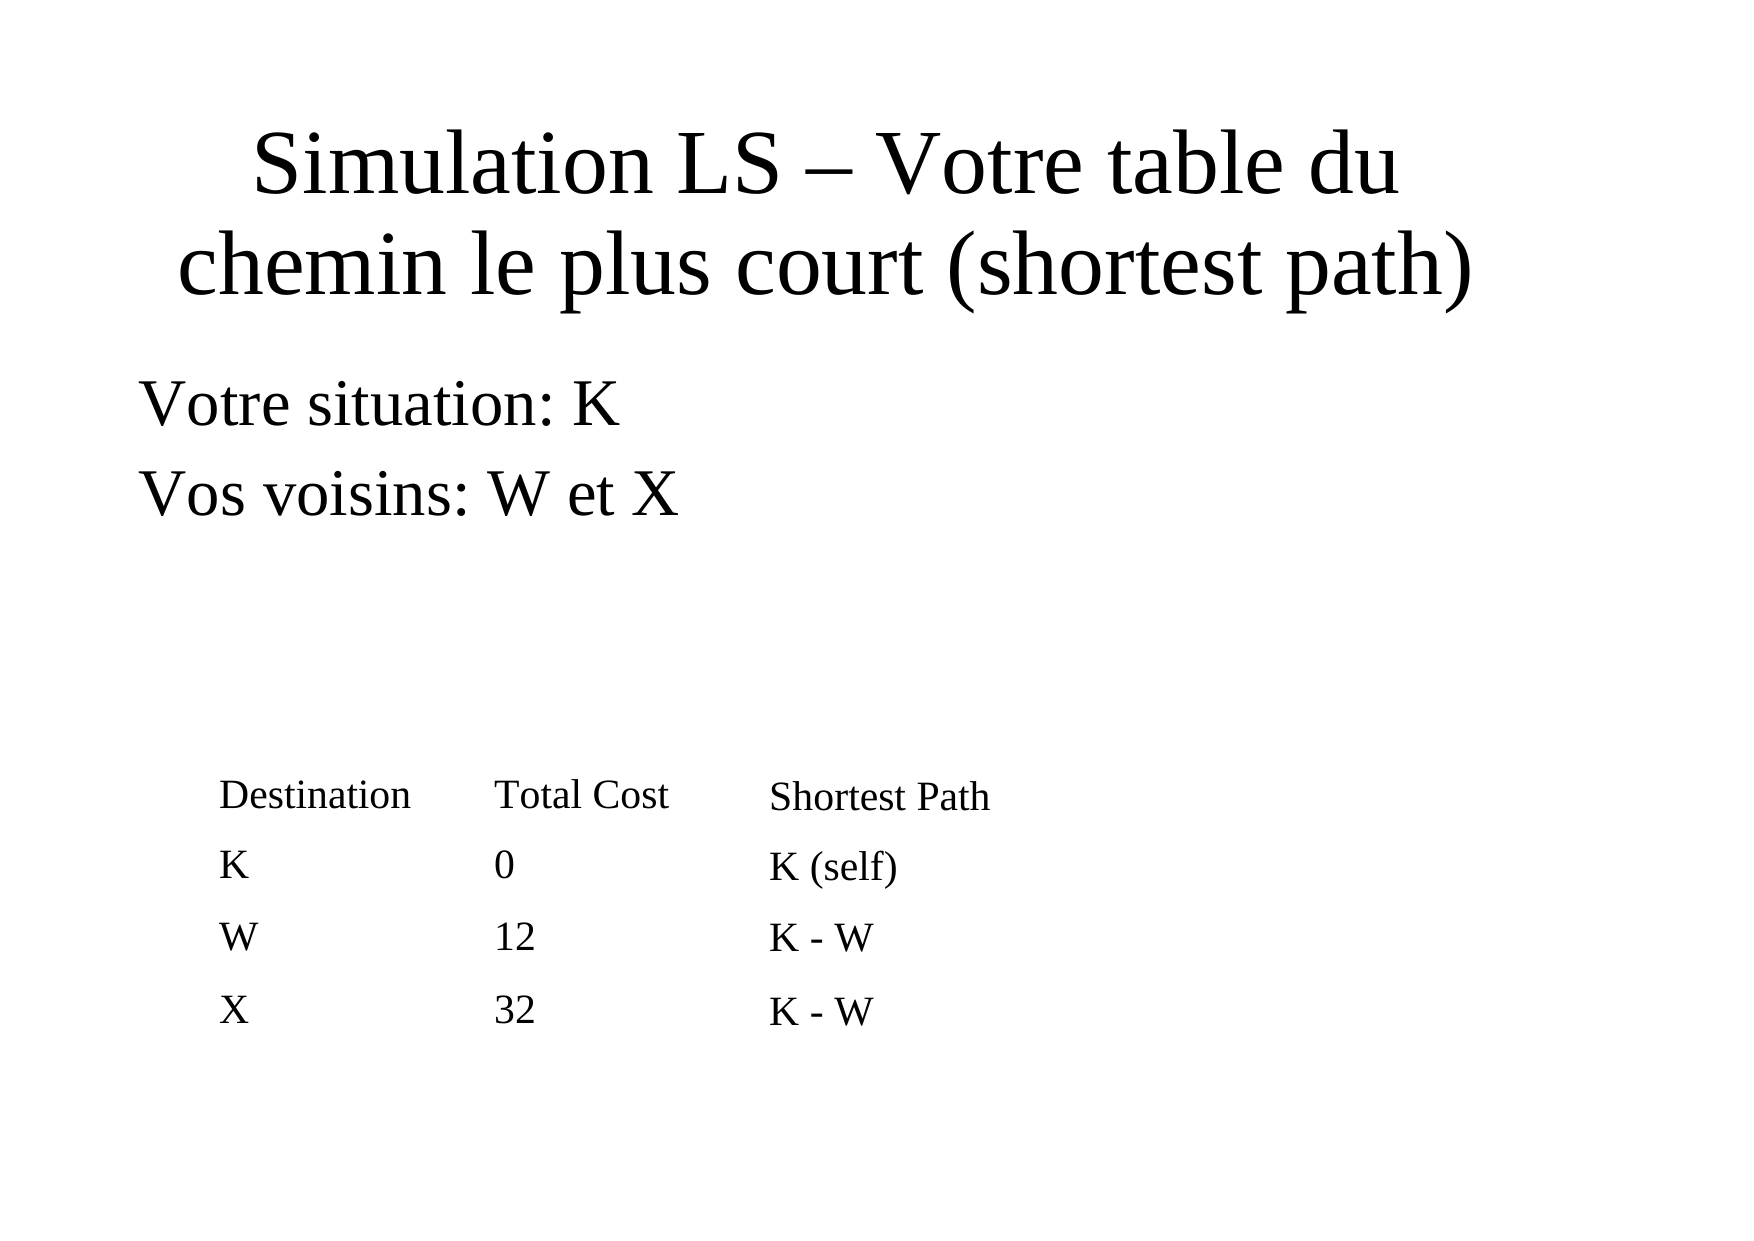

# Simulation LS – Votre table du chemin le plus court (shortest path)
Votre situation: K
Vos voisins: W et X
Destination
Total Cost
Shortest Path
K
0
K (self)
W
12
K - W
X
32
K - W